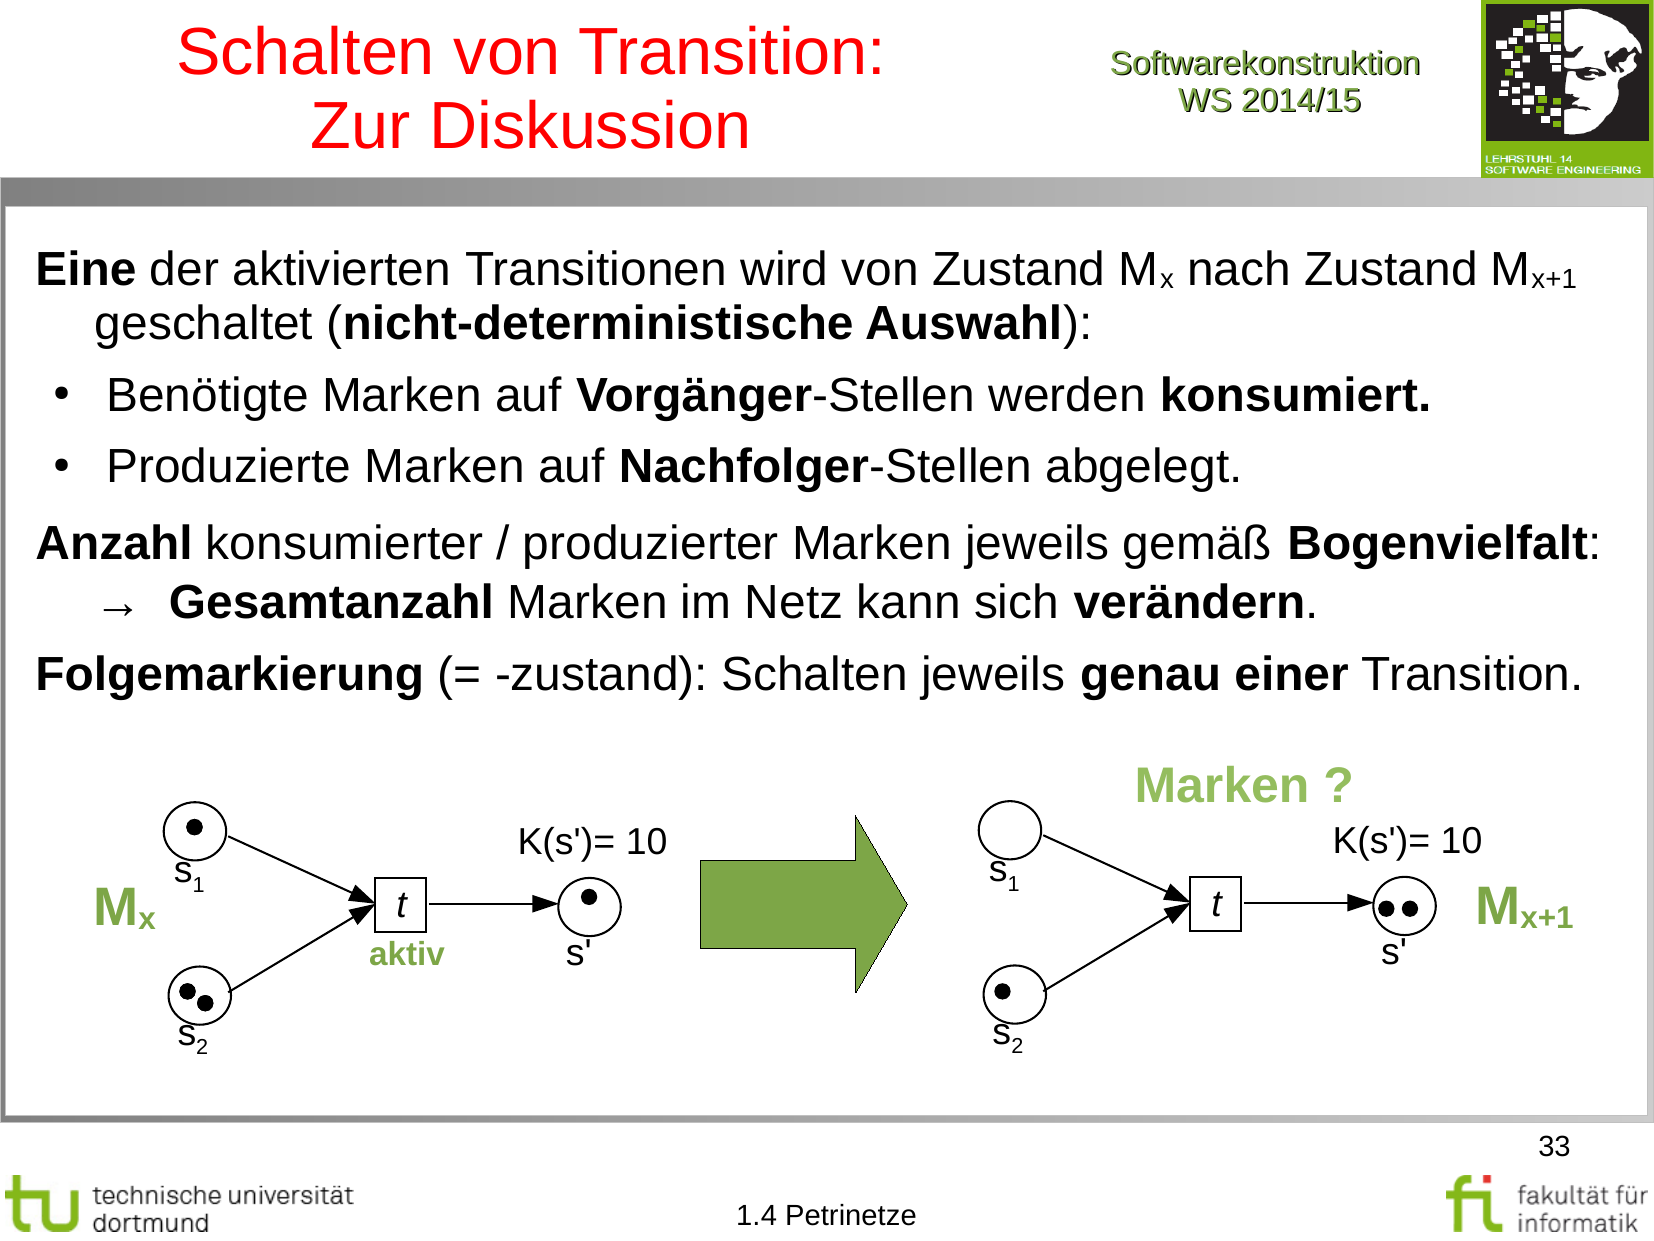

Schalten von Transition:
Zur Diskussion
# Eine der aktivierten Transitionen wird von Zustand Mx nach Zustand Mx+1 geschaltet (nicht-deterministische Auswahl):
Benötigte Marken auf Vorgänger-Stellen werden konsumiert.
Produzierte Marken auf Nachfolger-Stellen abgelegt.
Anzahl konsumierter / produzierter Marken jeweils gemäß Bogenvielfalt:
→ Gesamtanzahl Marken im Netz kann sich verändern.
Folgemarkierung (= -zustand): Schalten jeweils genau einer Transition.
Marken ?
K(s')= 10
K(s')= 10
s1
s1
Mx+1
Mx
t
t
s'
s'
aktiv
s2
s2
33
1.4 Petrinetze